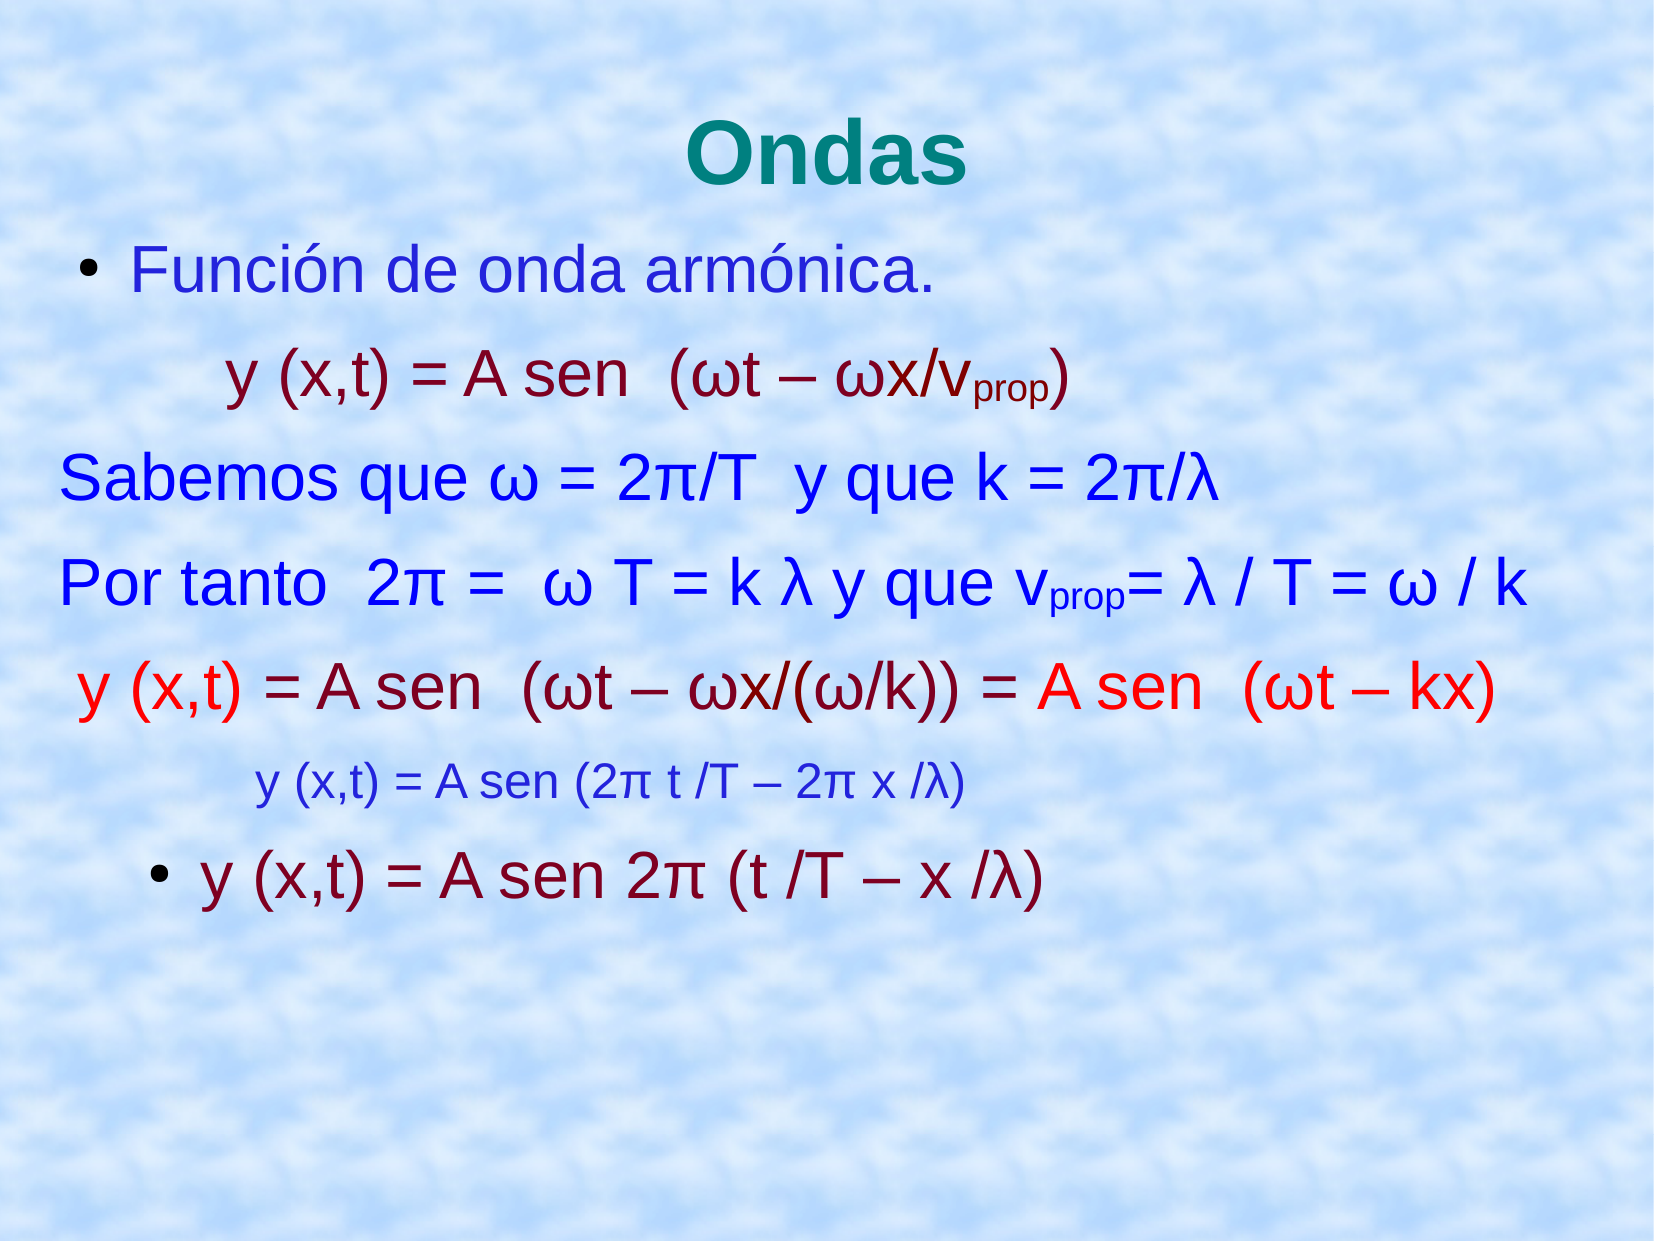

# Ondas
Función de onda armónica.
 		 y (x,t) = A sen (ωt – ωx/vprop)
Sabemos que ω = 2π/T y que k = 2π/λ
Por tanto 2π = ω T = k λ y que vprop= λ / T = ω / k
 y (x,t) = A sen (ωt – ωx/(ω/k)) = A sen (ωt – kx)
 y (x,t) = A sen (2π t /T – 2π x /λ)
y (x,t) = A sen 2π (t /T – x /λ)